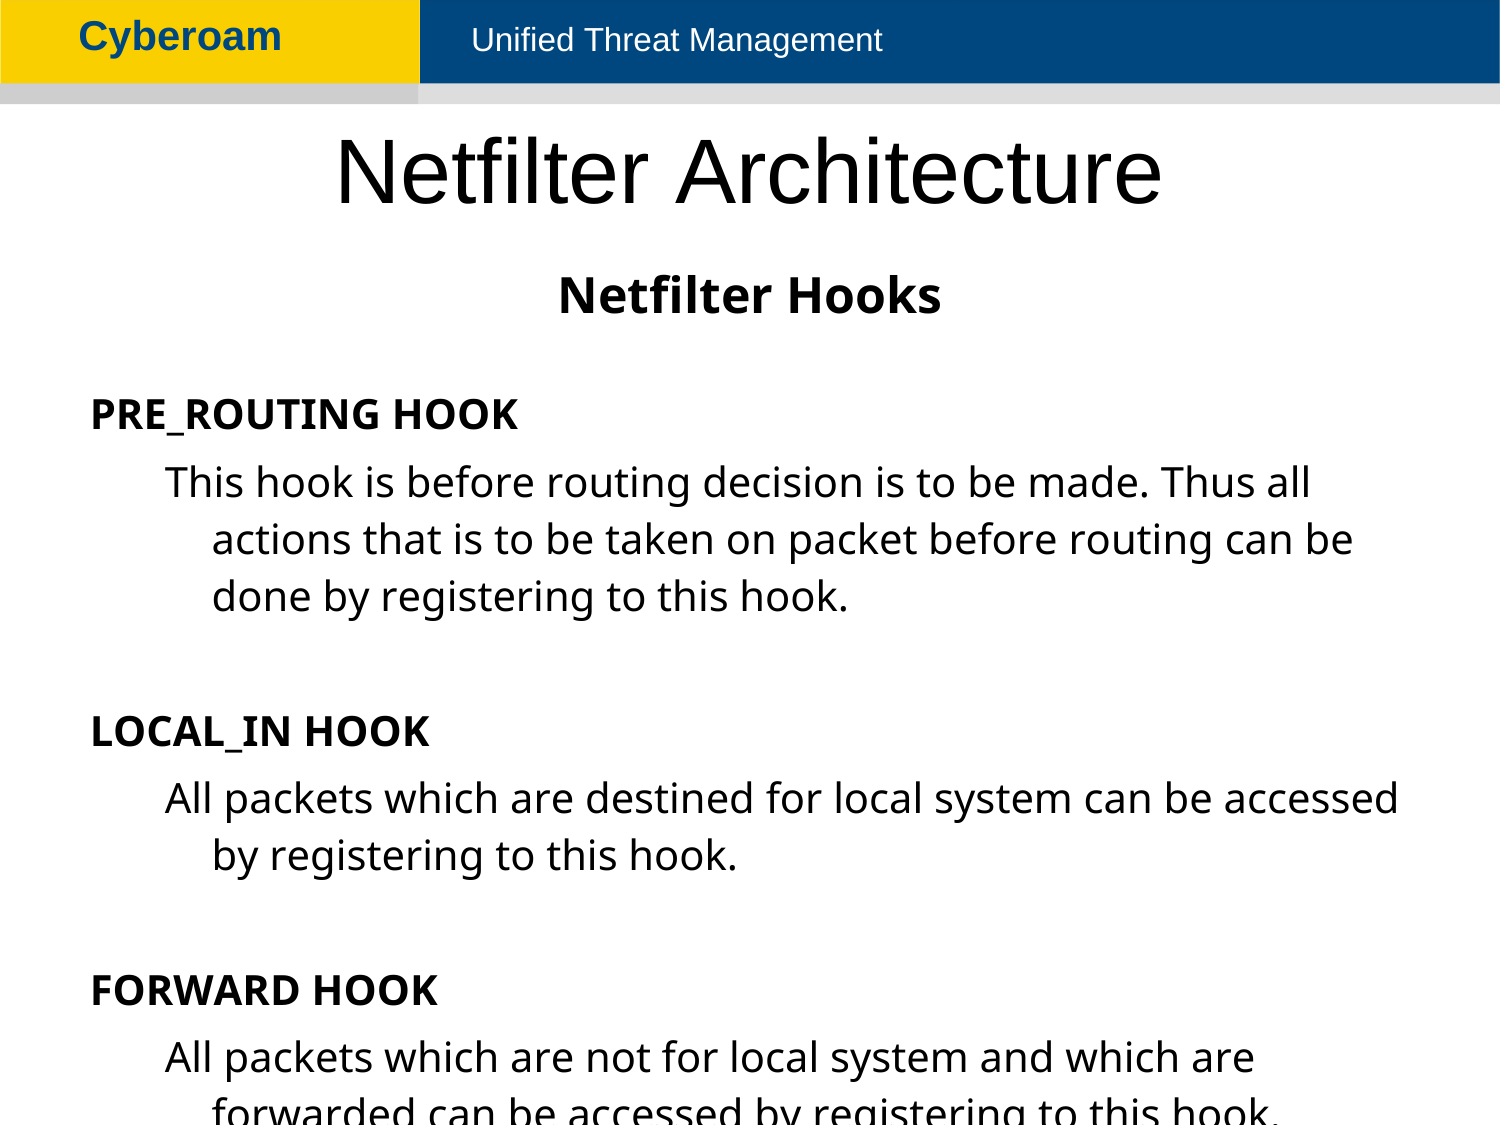

# Netfilter Architecture
Netfilter Hooks
PRE_ROUTING HOOK
This hook is before routing decision is to be made. Thus all actions that is to be taken on packet before routing can be done by registering to this hook.
LOCAL_IN HOOK
All packets which are destined for local system can be accessed by registering to this hook.
FORWARD HOOK
All packets which are not for local system and which are forwarded can be accessed by registering to this hook.